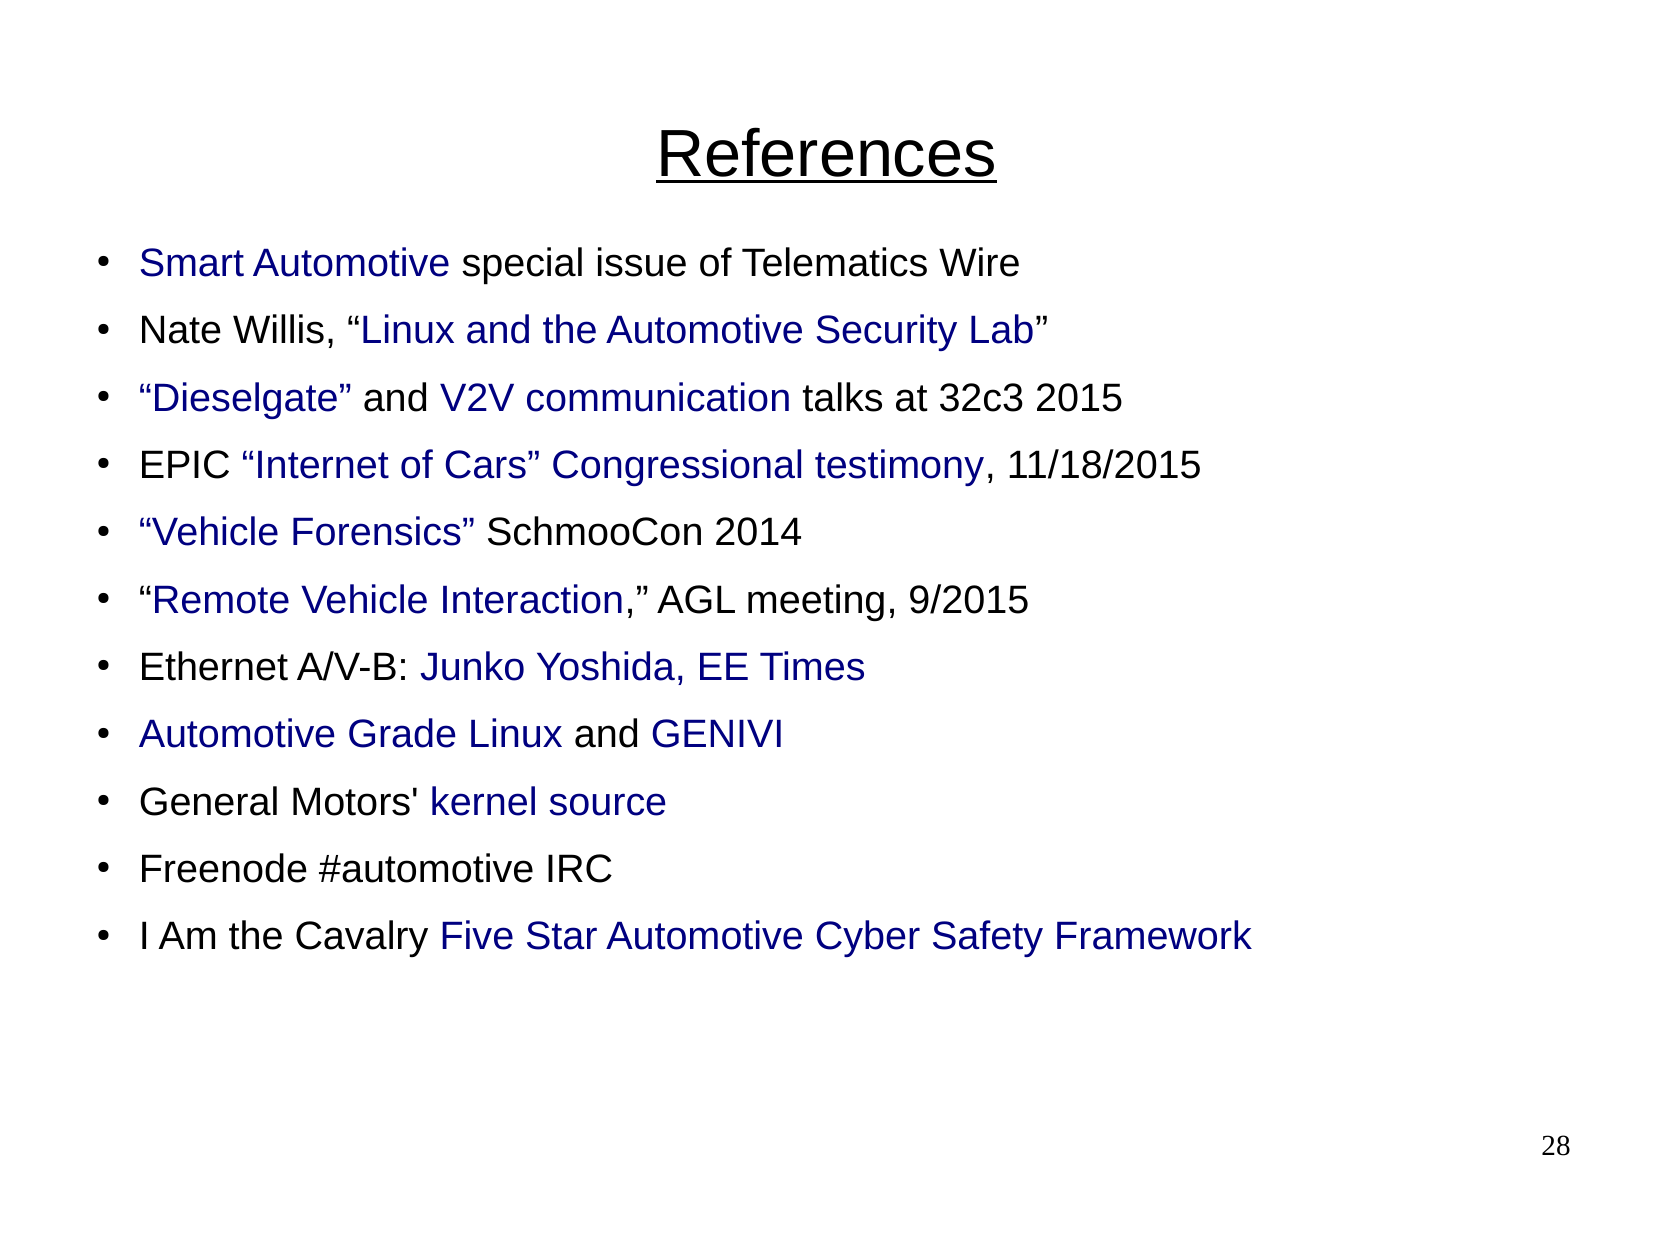

# References
Smart Automotive special issue of Telematics Wire
Nate Willis, “Linux and the Automotive Security Lab”
“Dieselgate” and V2V communication talks at 32c3 2015
EPIC “Internet of Cars” Congressional testimony, 11/18/2015
“Vehicle Forensics” SchmooCon 2014
“Remote Vehicle Interaction,” AGL meeting, 9/2015
Ethernet A/V-B: Junko Yoshida, EE Times
Automotive Grade Linux and GENIVI
General Motors' kernel source
Freenode #automotive IRC
I Am the Cavalry Five Star Automotive Cyber Safety Framework
28